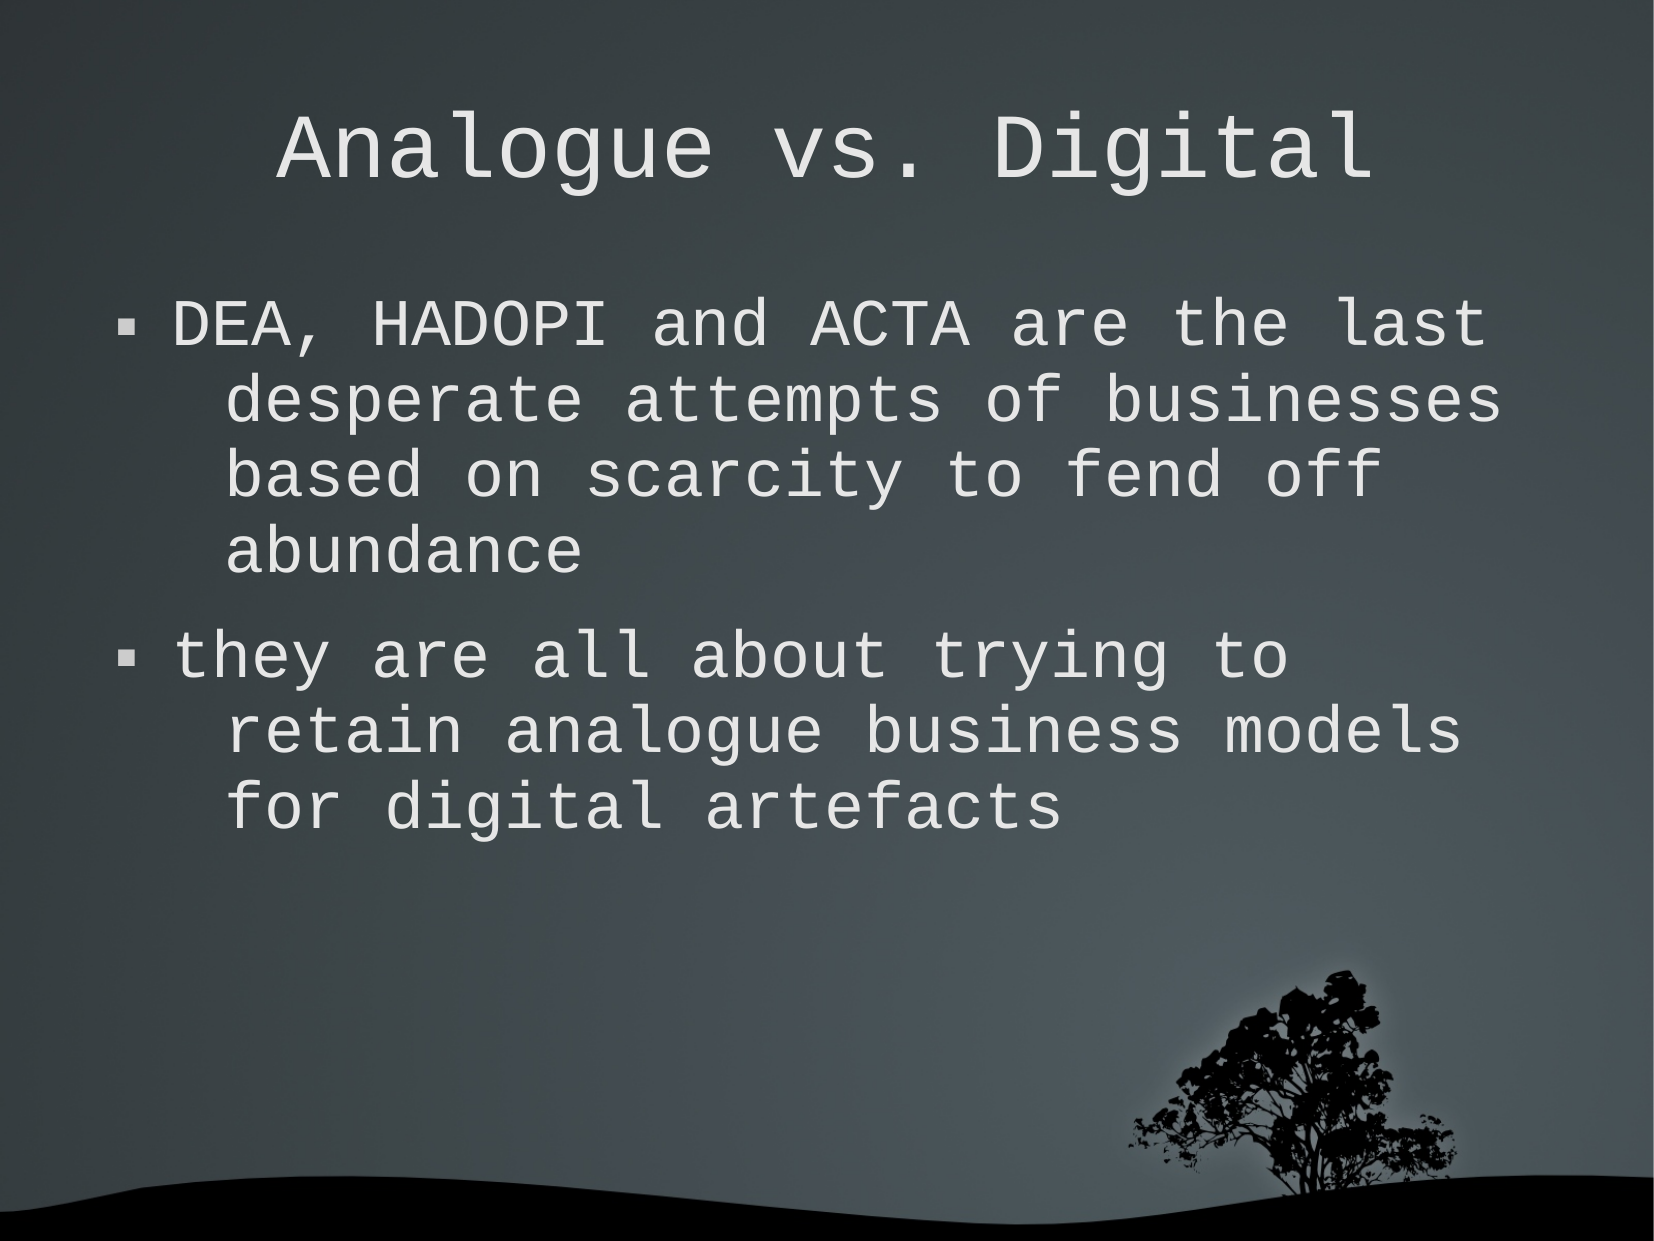

# Analogue vs. Digital
DEA, HADOPI and ACTA are the last desperate attempts of businesses based on scarcity to fend off abundance
they are all about trying to retain analogue business models for digital artefacts